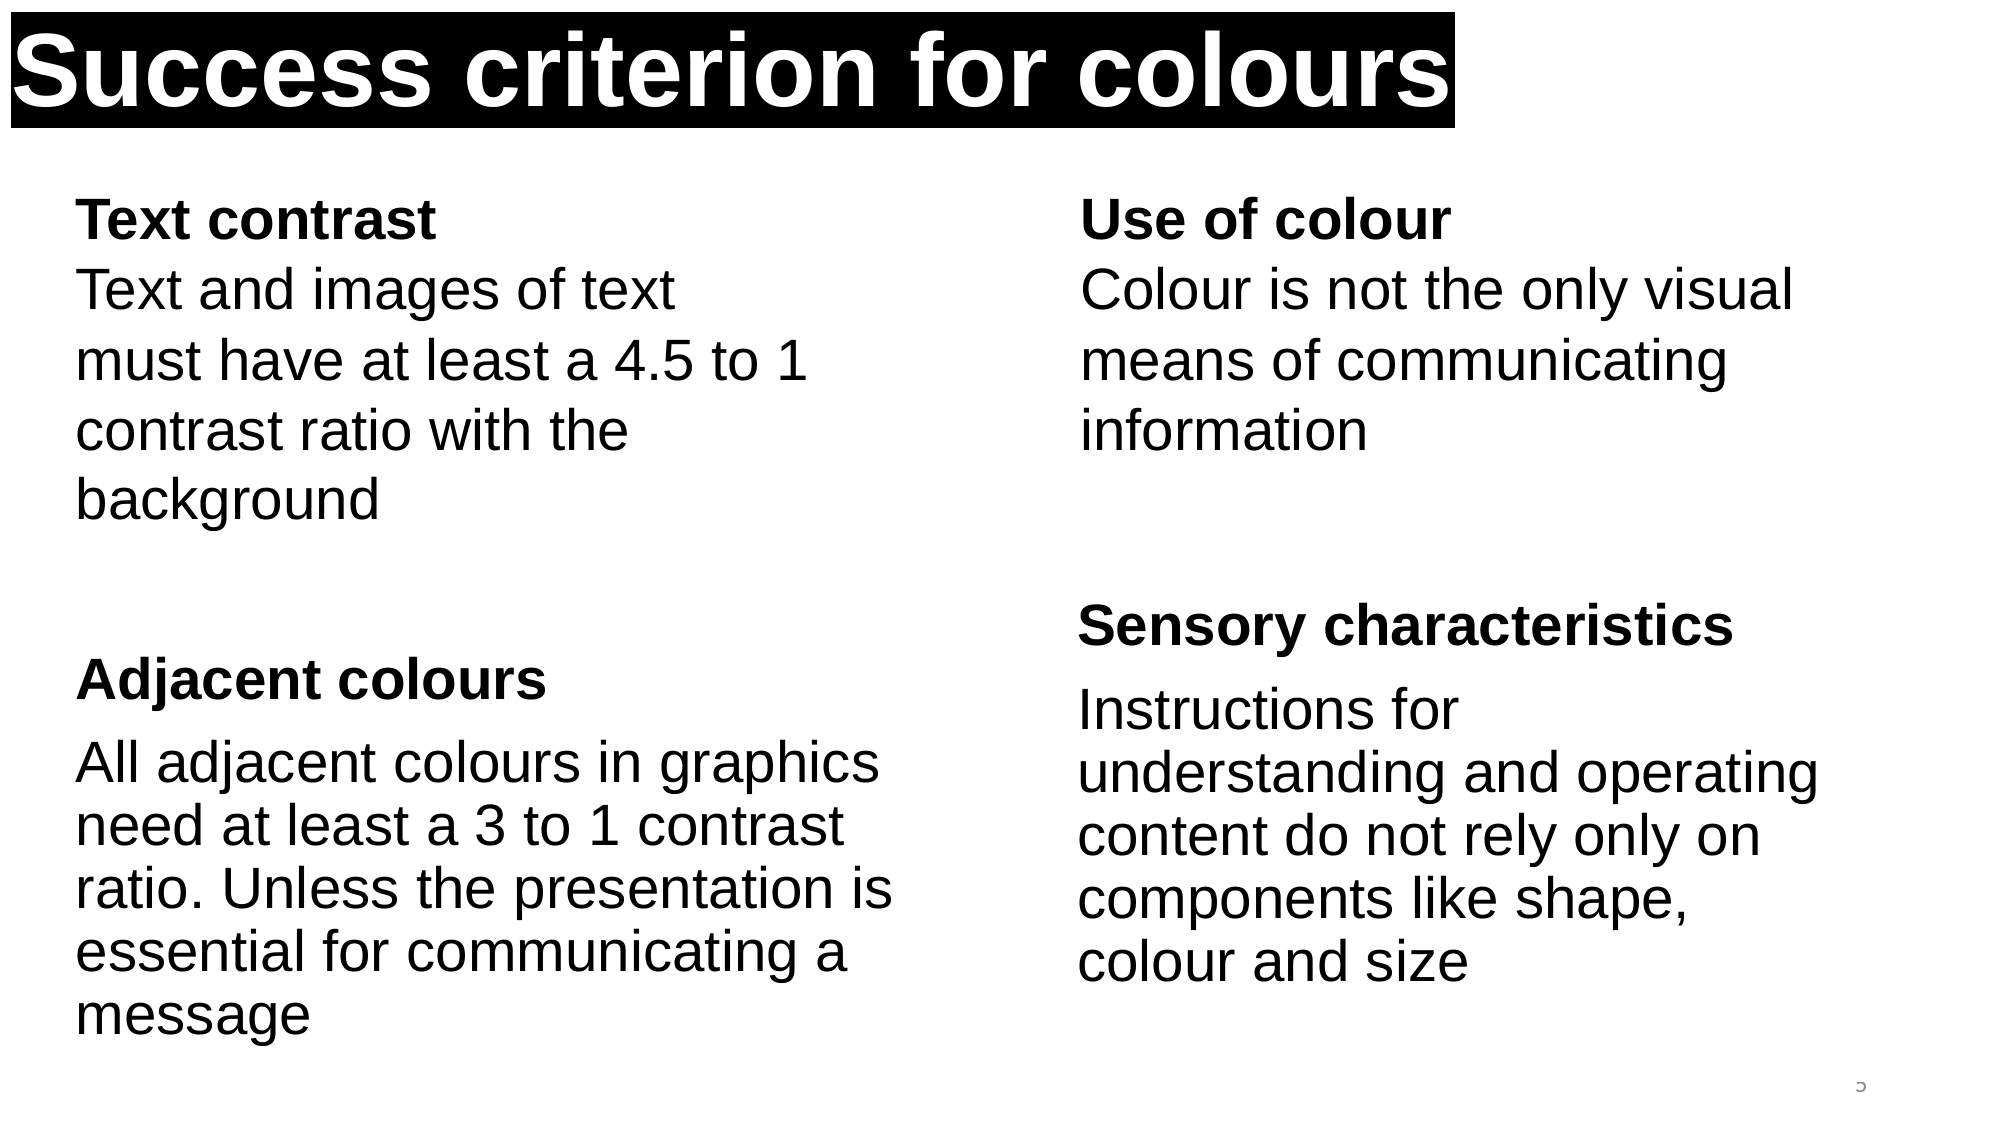

Success criterion for colours
Text contrast
Text and images of text must have at least a 4.5 to 1 contrast ratio with the background
Use of colour
Colour is not the only visual means of communicating information
Sensory characteristics
Instructions for understanding and operating content do not rely only on components like shape, colour and size
Adjacent colours
All adjacent colours in graphics need at least a 3 to 1 contrast ratio. Unless the presentation is essential for communicating a message
3